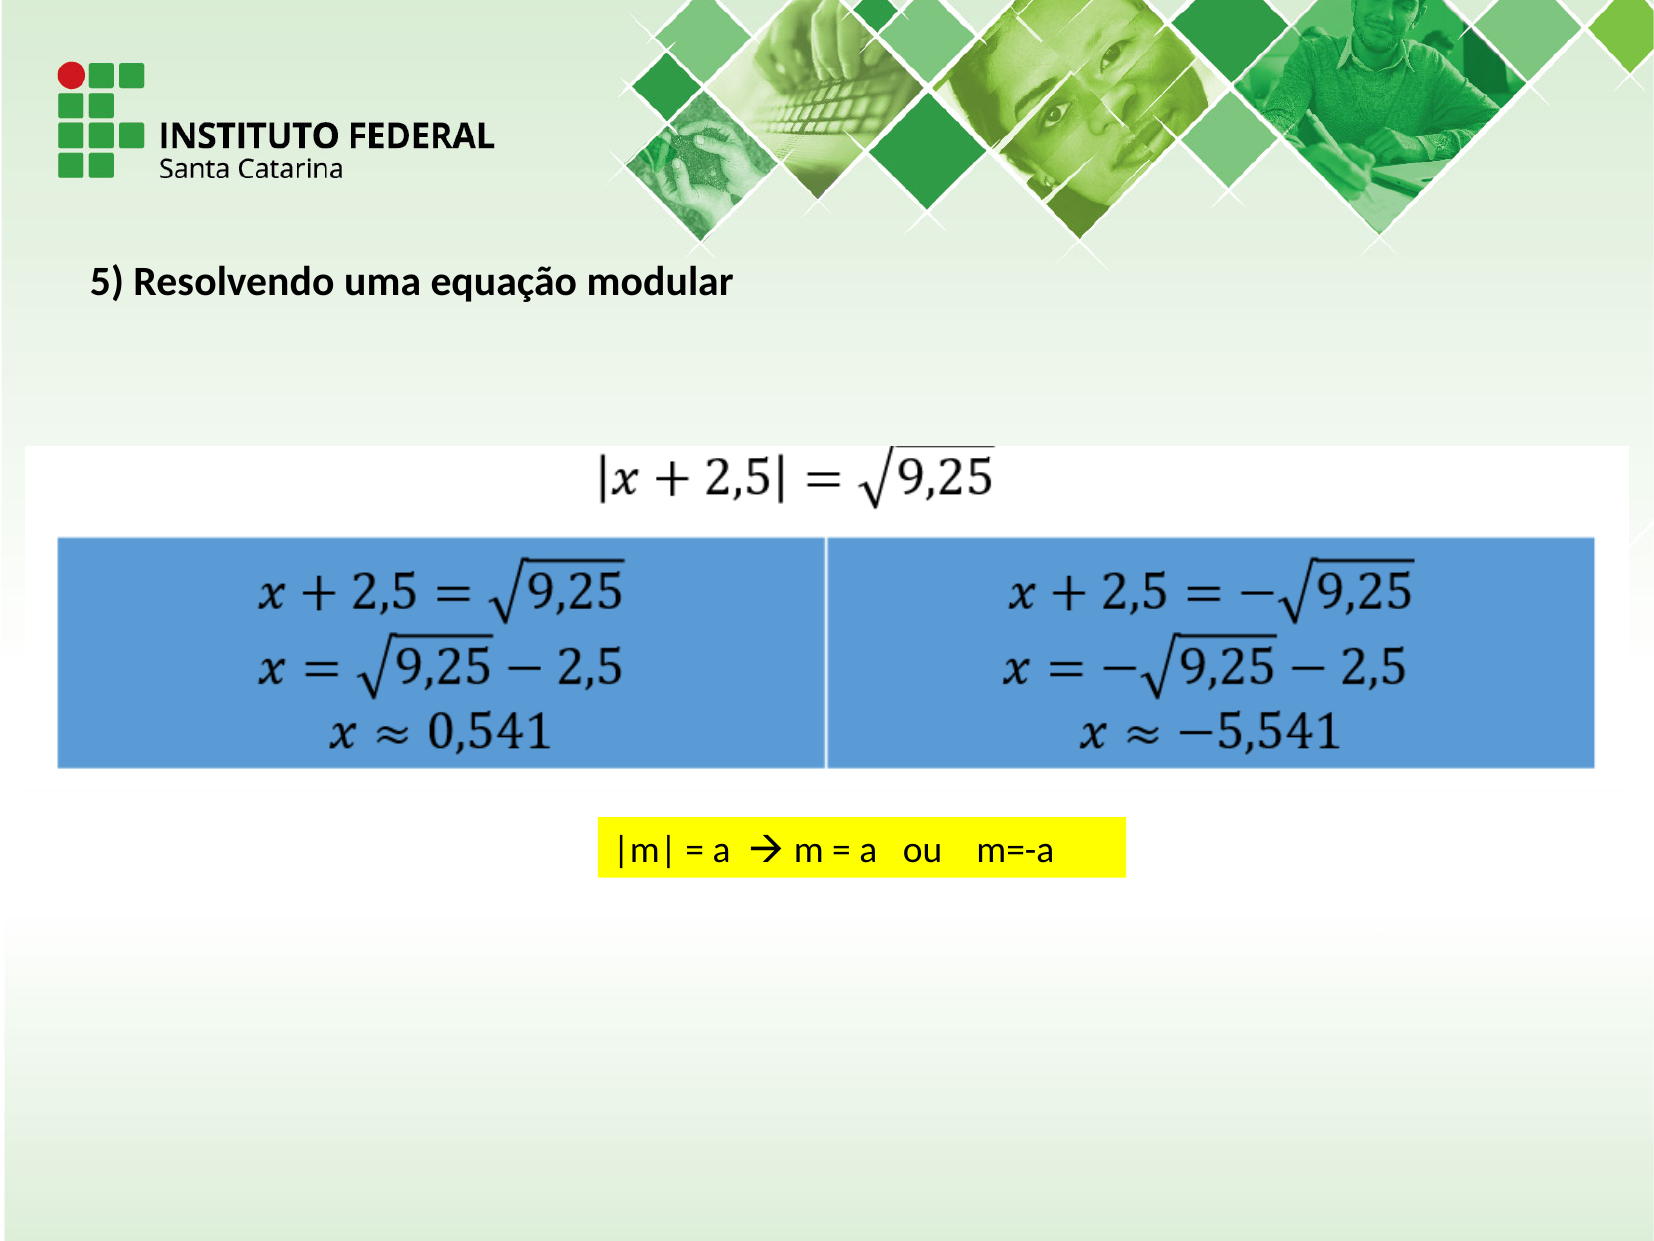

5) Resolvendo uma equação modular
|m| = a  m = a ou m=-a